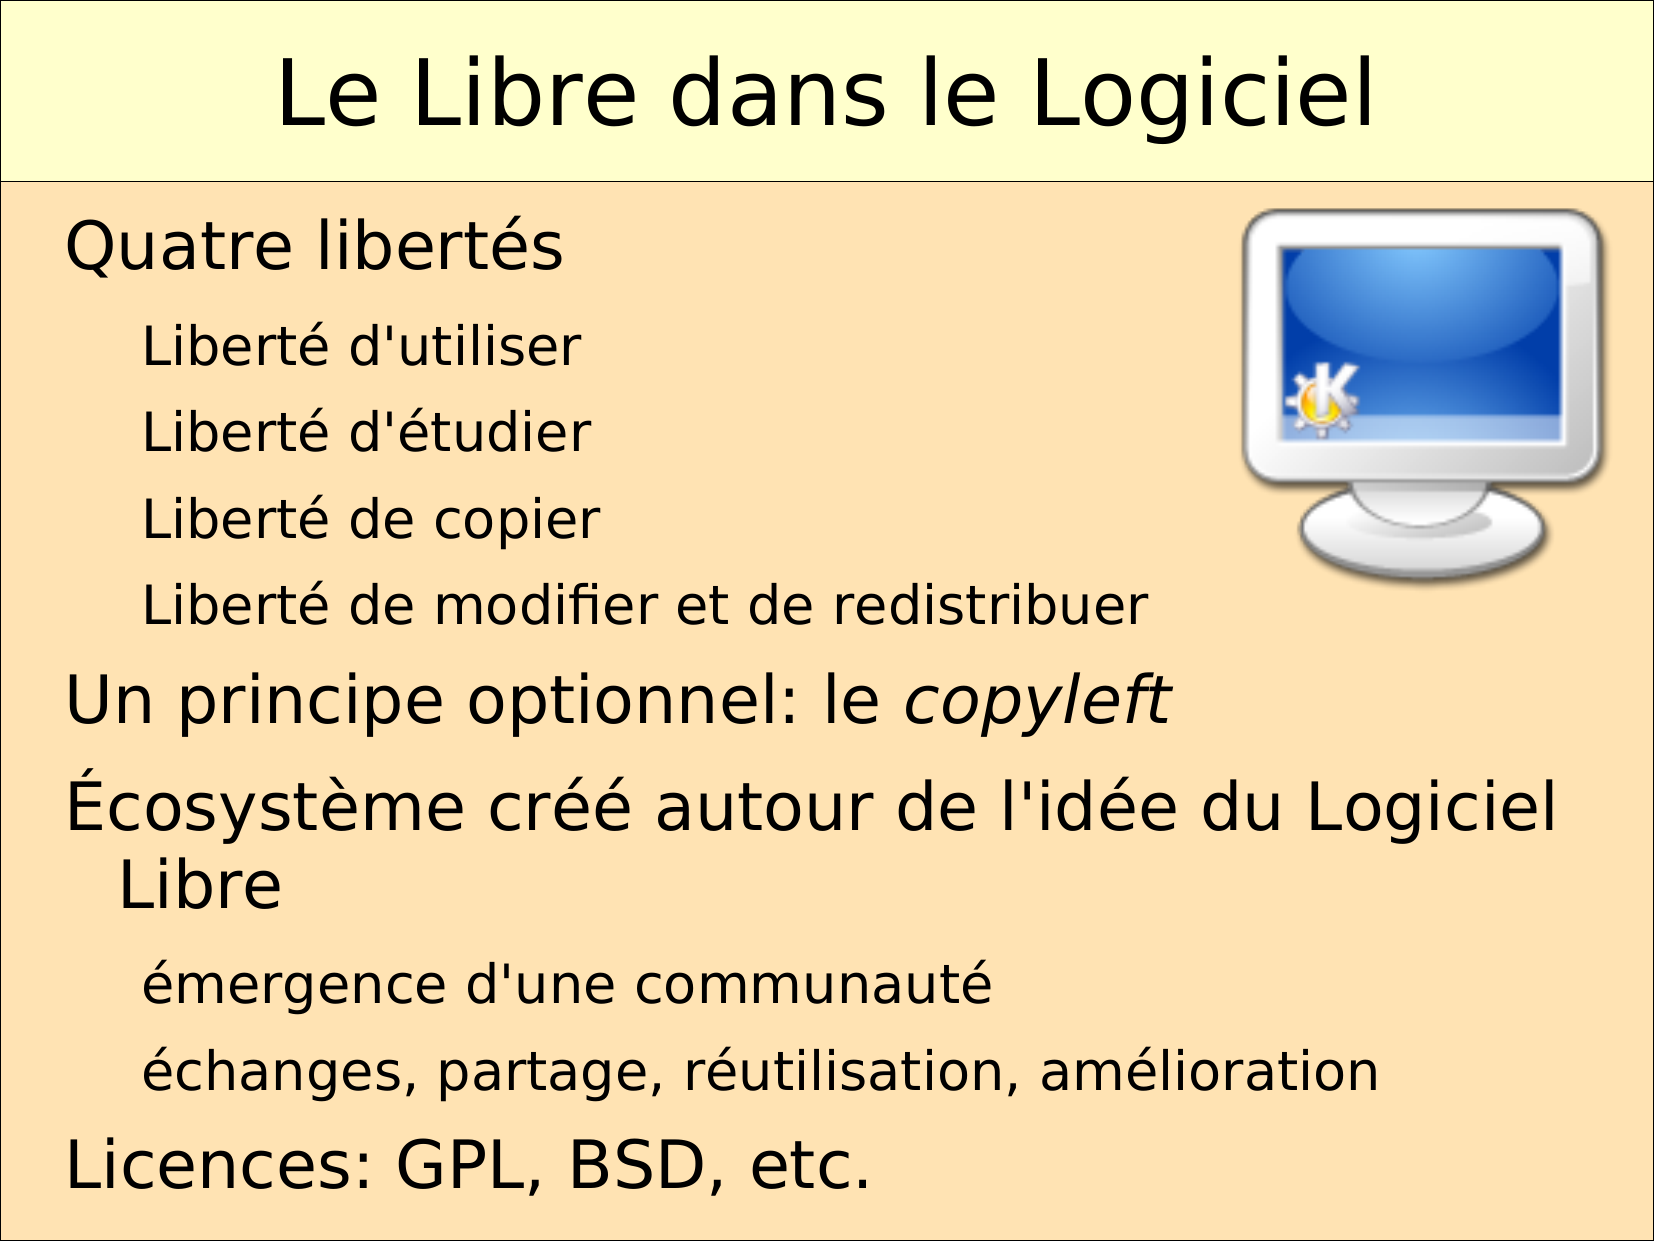

# Le Libre dans le Logiciel
Quatre libertés
Liberté d'utiliser
Liberté d'étudier
Liberté de copier
Liberté de modifier et de redistribuer
Un principe optionnel: le copyleft
Écosystème créé autour de l'idée du Logiciel Libre
émergence d'une communauté
échanges, partage, réutilisation, amélioration
Licences: GPL, BSD, etc.